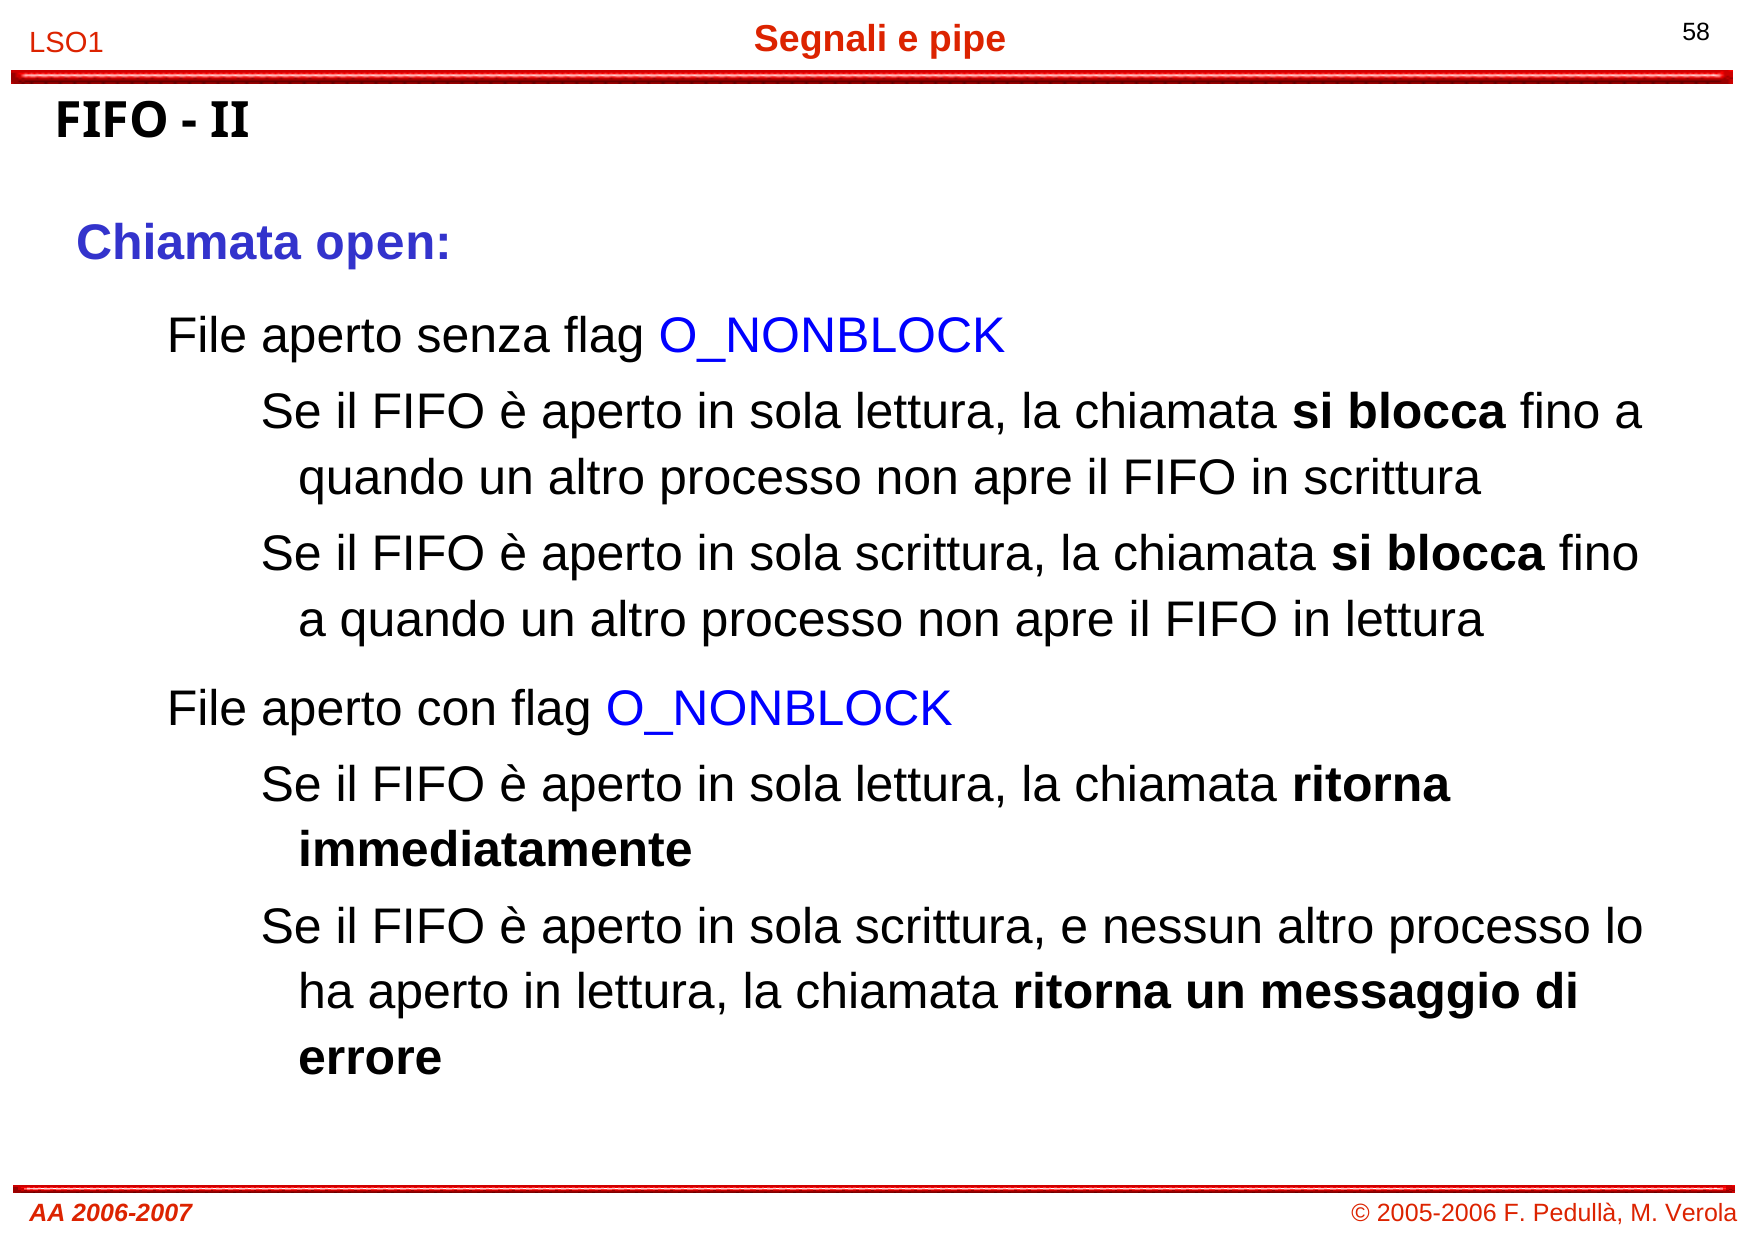

# FIFO - II
Chiamata open:
File aperto senza flag O_NONBLOCK
Se il FIFO è aperto in sola lettura, la chiamata si blocca fino a quando un altro processo non apre il FIFO in scrittura
Se il FIFO è aperto in sola scrittura, la chiamata si blocca fino a quando un altro processo non apre il FIFO in lettura
File aperto con flag O_NONBLOCK
Se il FIFO è aperto in sola lettura, la chiamata ritorna immediatamente
Se il FIFO è aperto in sola scrittura, e nessun altro processo lo ha aperto in lettura, la chiamata ritorna un messaggio di errore